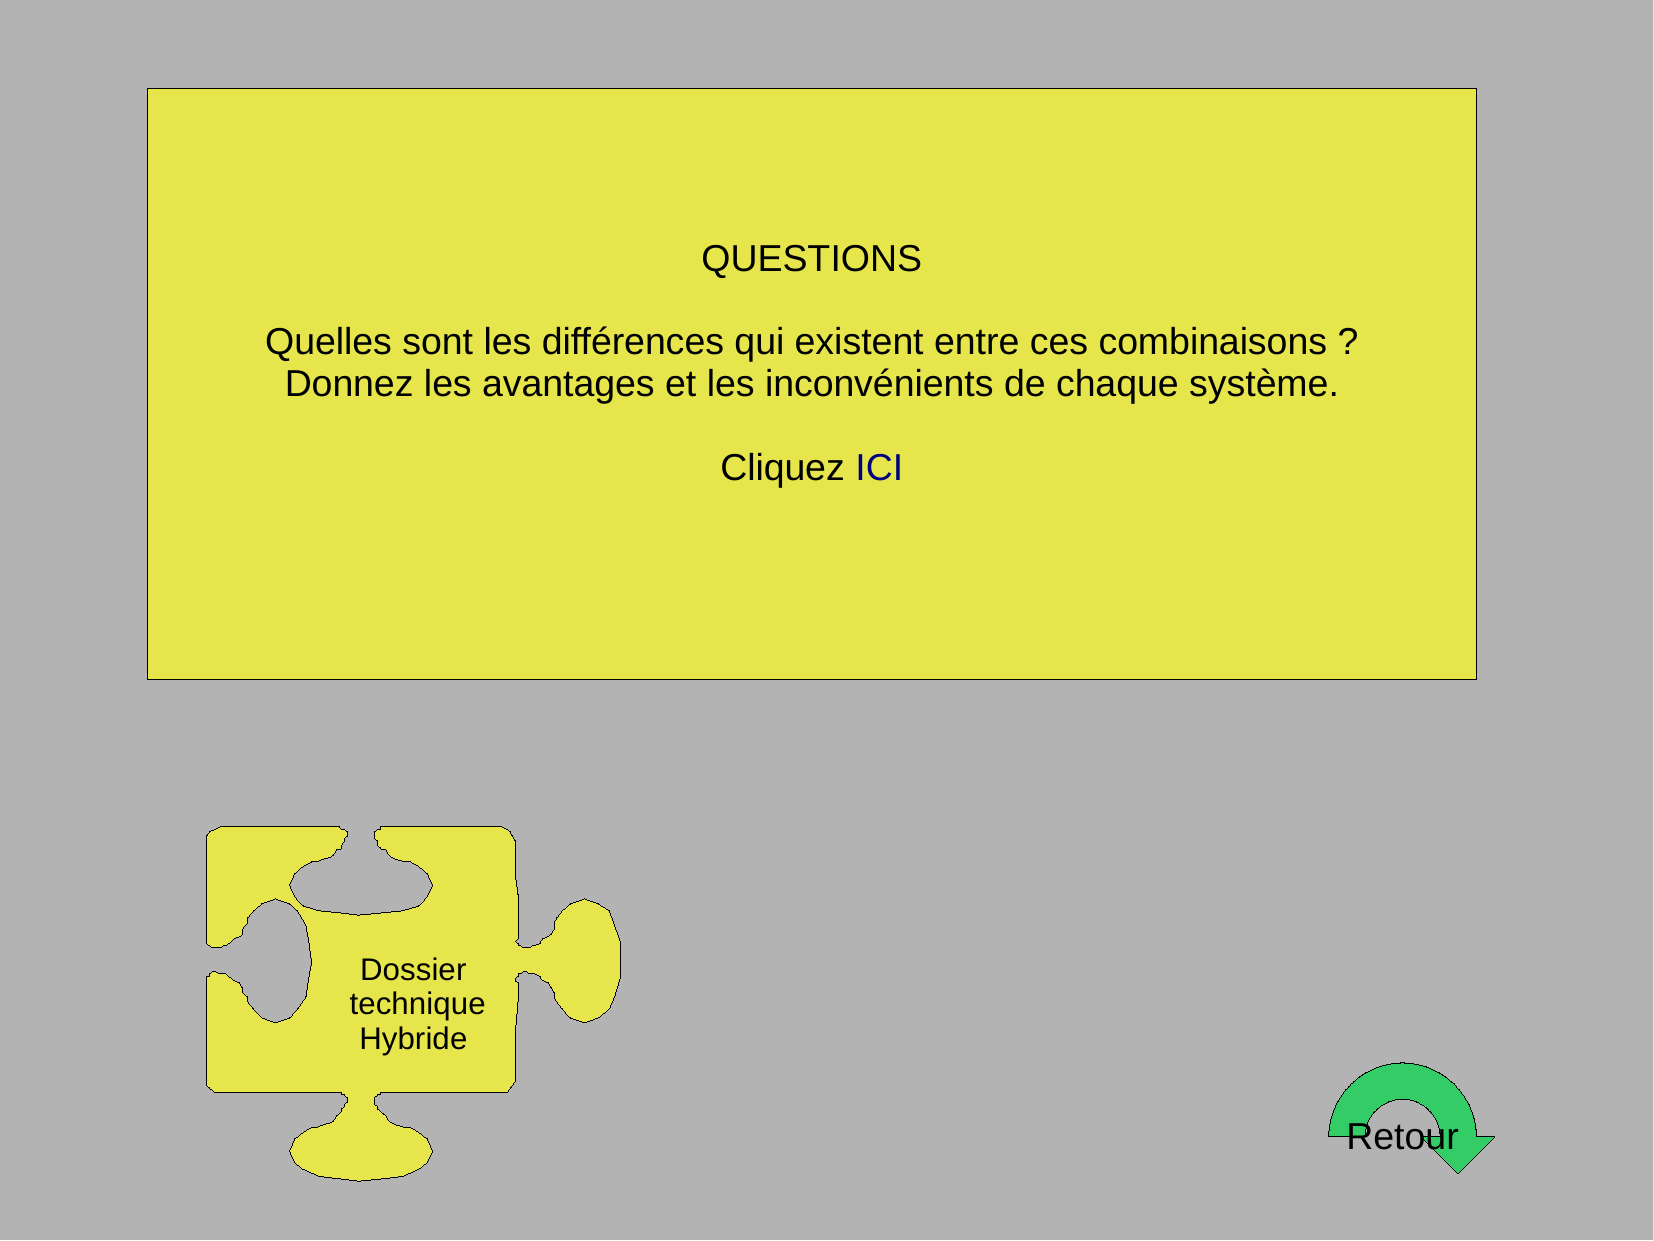

QUESTIONS
Quelles sont les différences qui existent entre ces combinaisons ?
Donnez les avantages et les inconvénients de chaque système.
Cliquez ICI
Dossier
 technique
Hybride
Retour